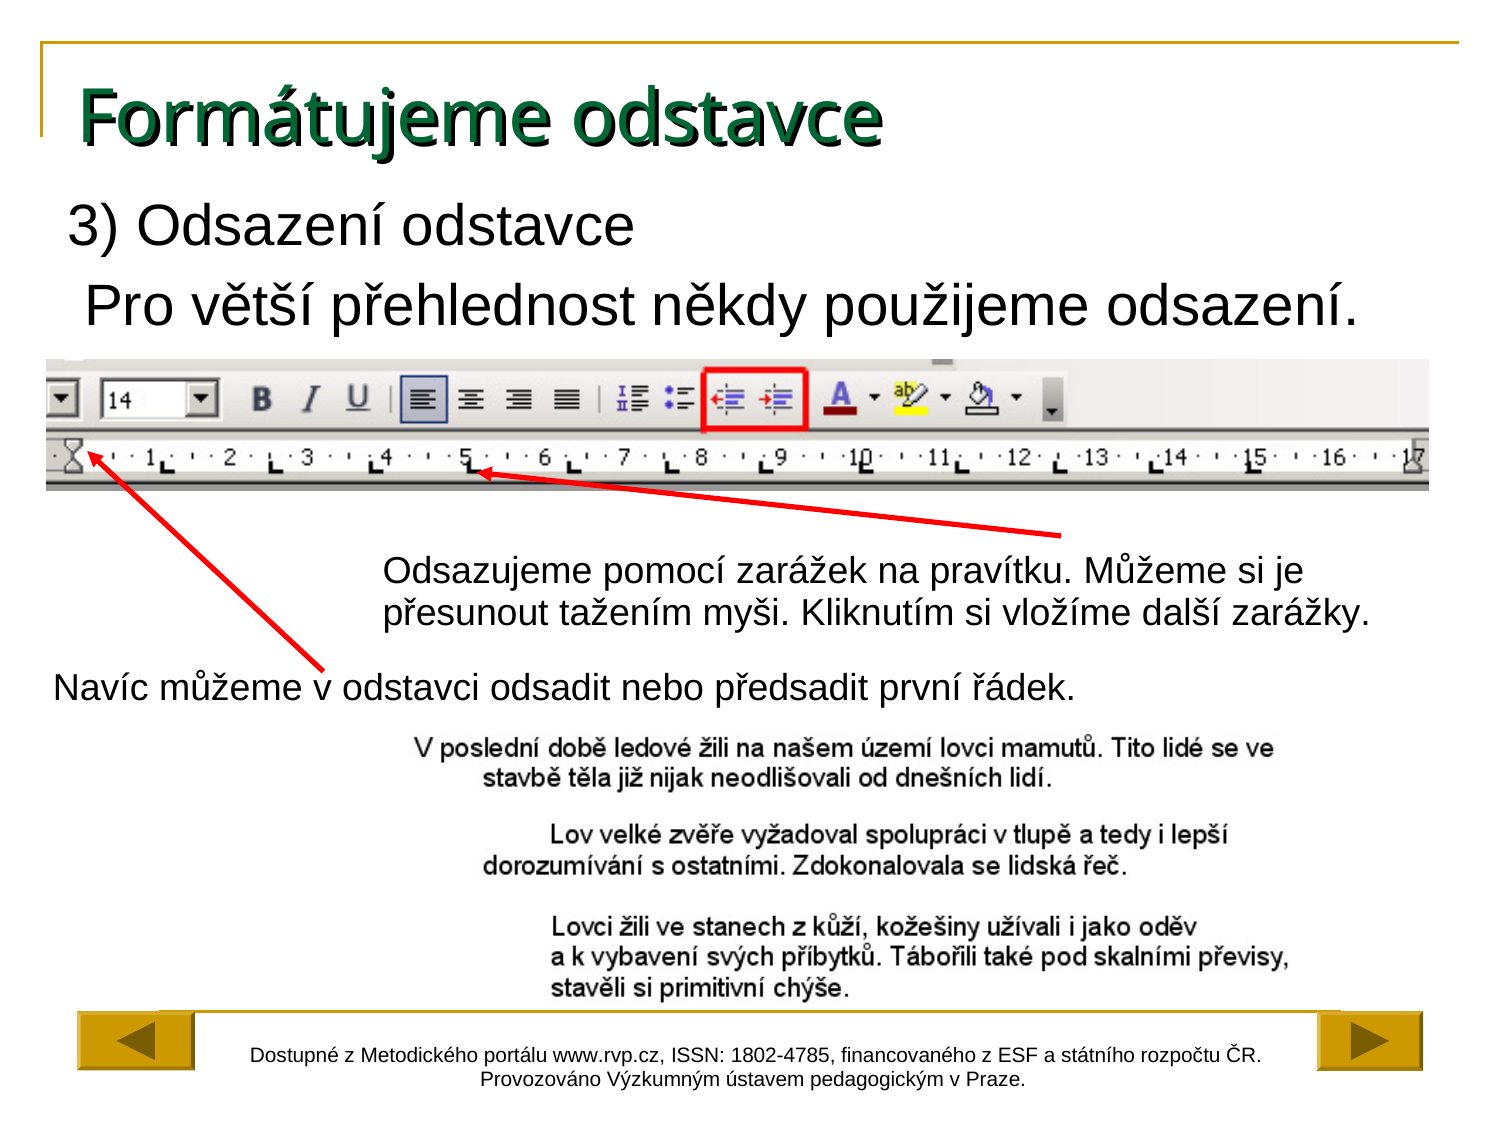

# Formátujeme odstavce
3) Odsazení odstavce
 Pro větší přehlednost někdy použijeme odsazení.
Odsazujeme pomocí zarážek na pravítku. Můžeme si je přesunout tažením myši. Kliknutím si vložíme další zarážky.
Navíc můžeme v odstavci odsadit nebo předsadit první řádek.